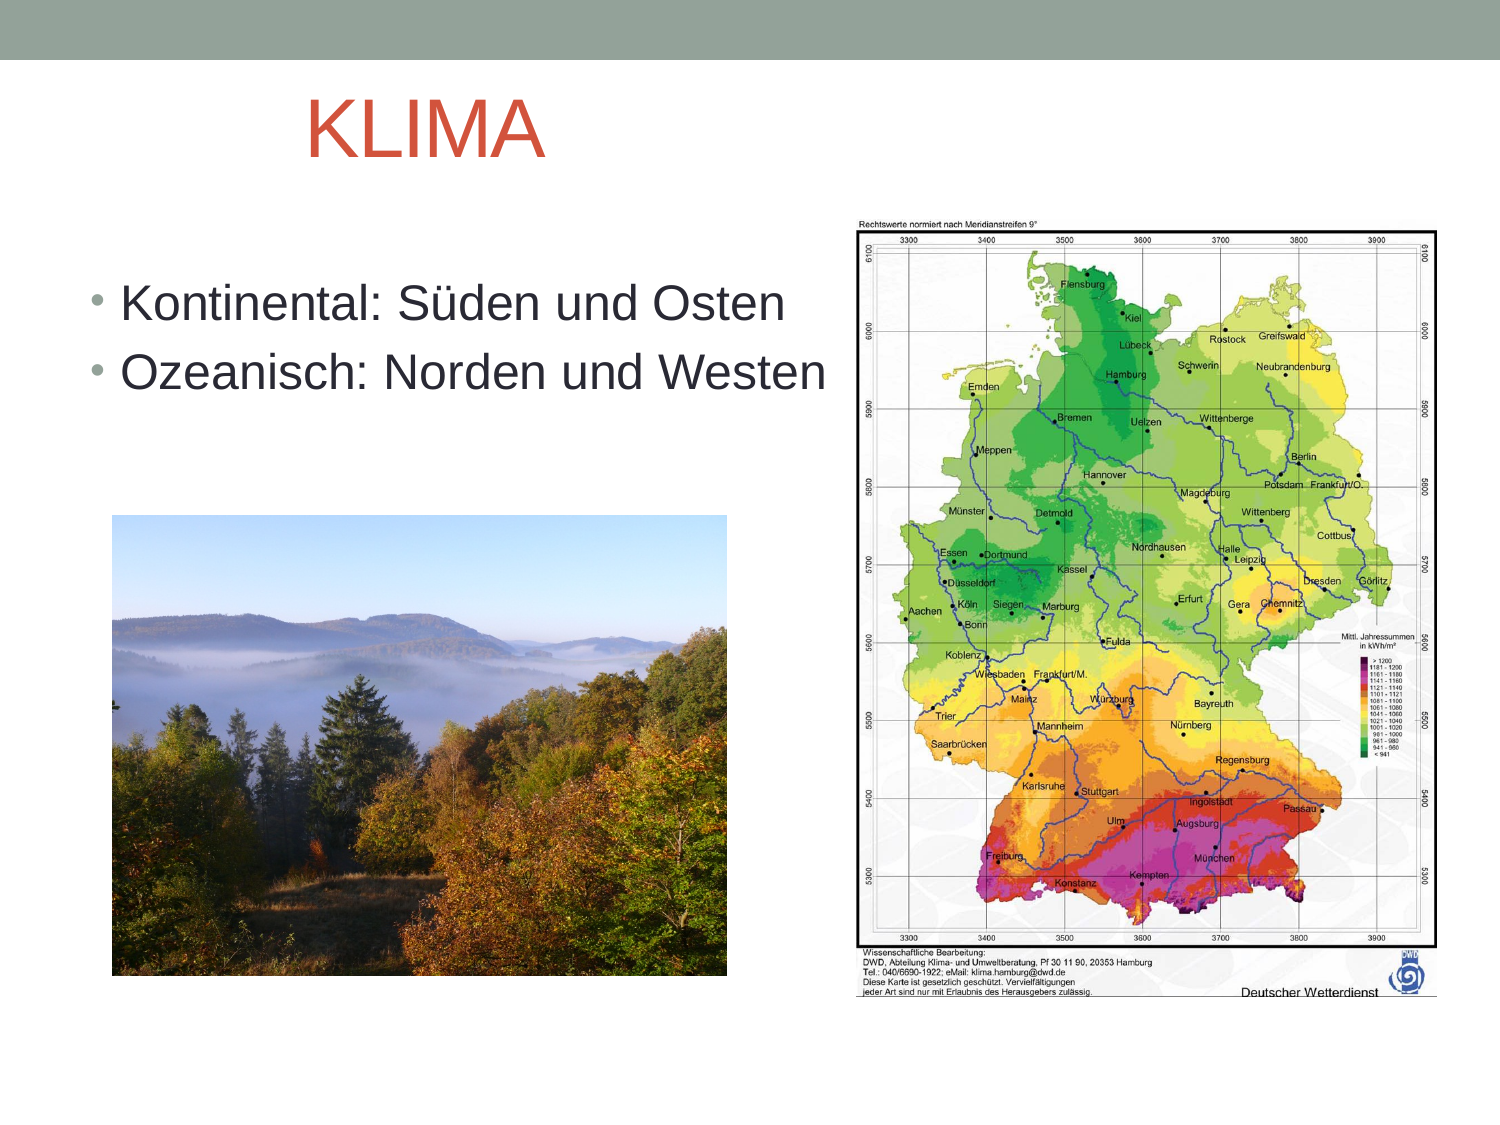

# KLIMA
Kontinental: Süden und Osten
Ozeanisch: Norden und Westen